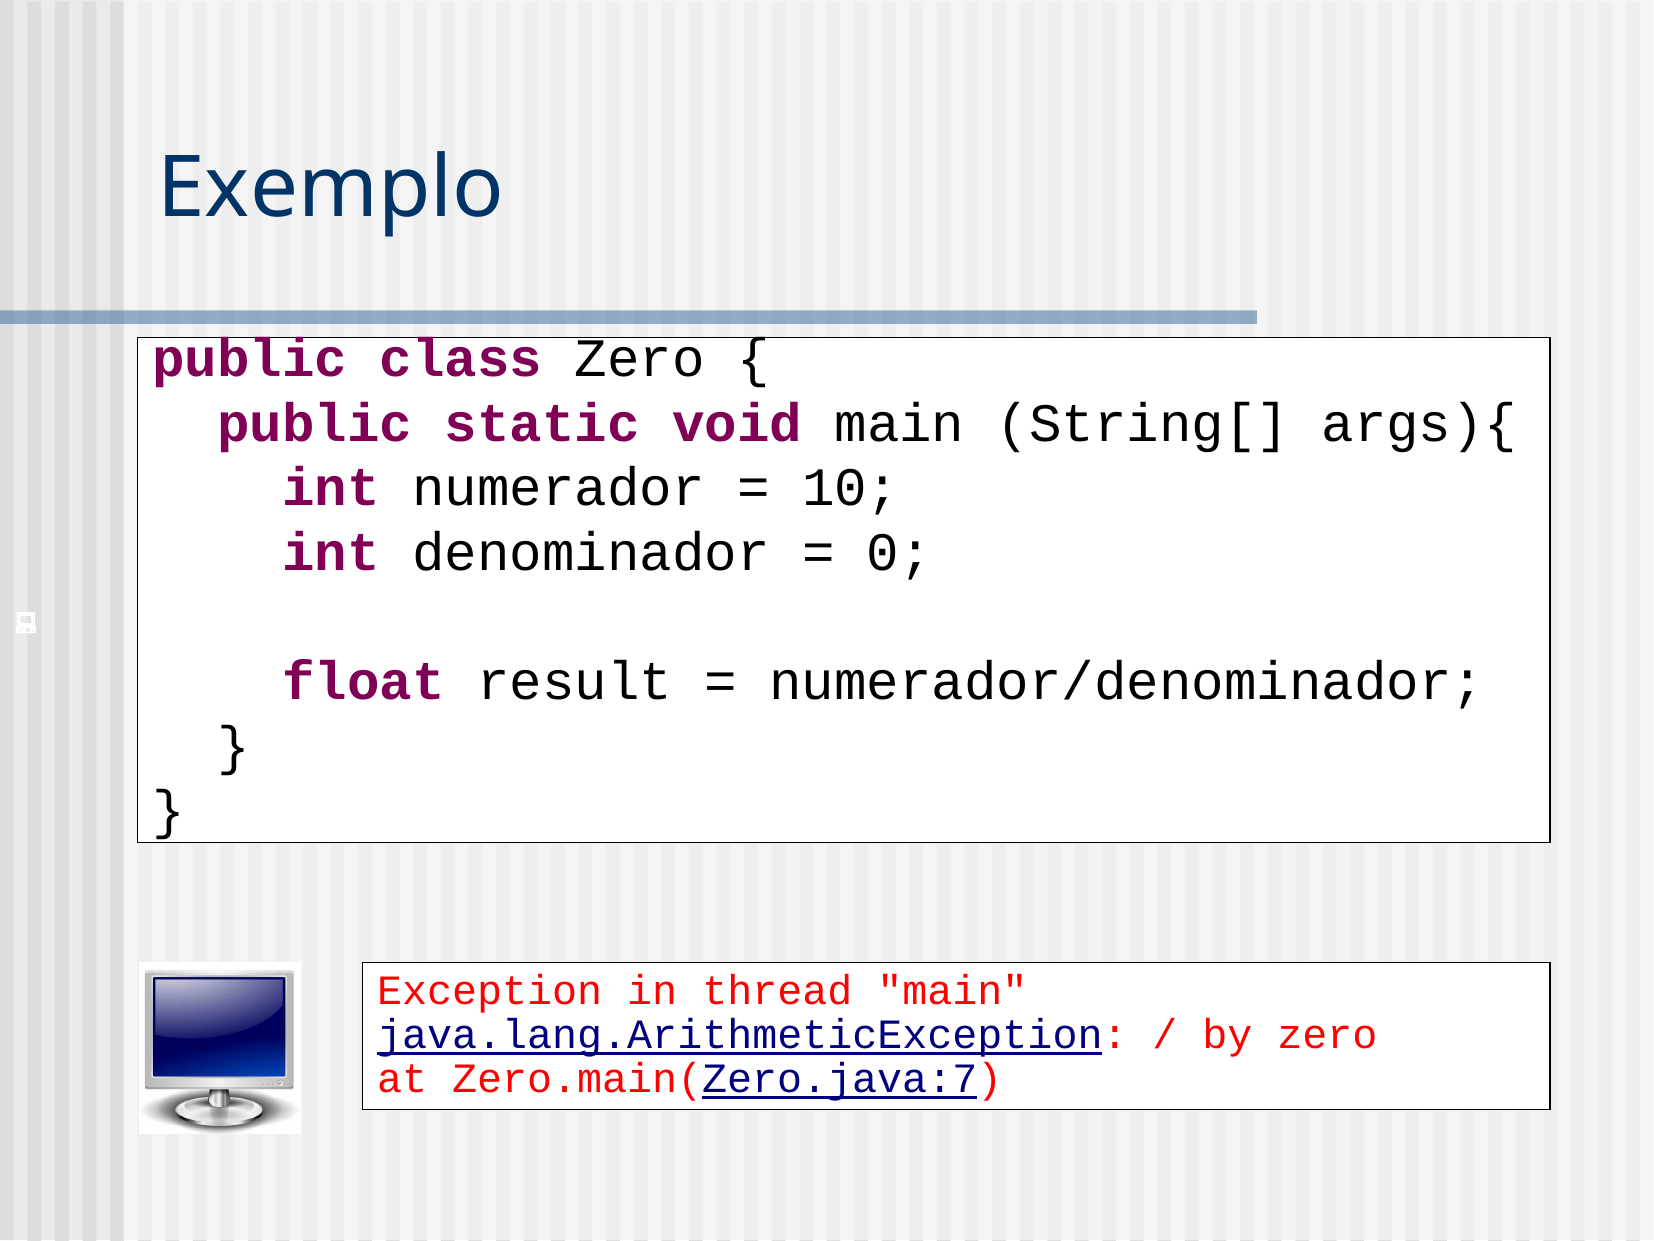

# Exemplo
public class Zero {
 public static void main (String[] args){
 int numerador = 10;
 int denominador = 0;
 float result = numerador/denominador;
 }
}


Exception in thread "main" java.lang.ArithmeticException: / by zero
at Zero.main(Zero.java:7)